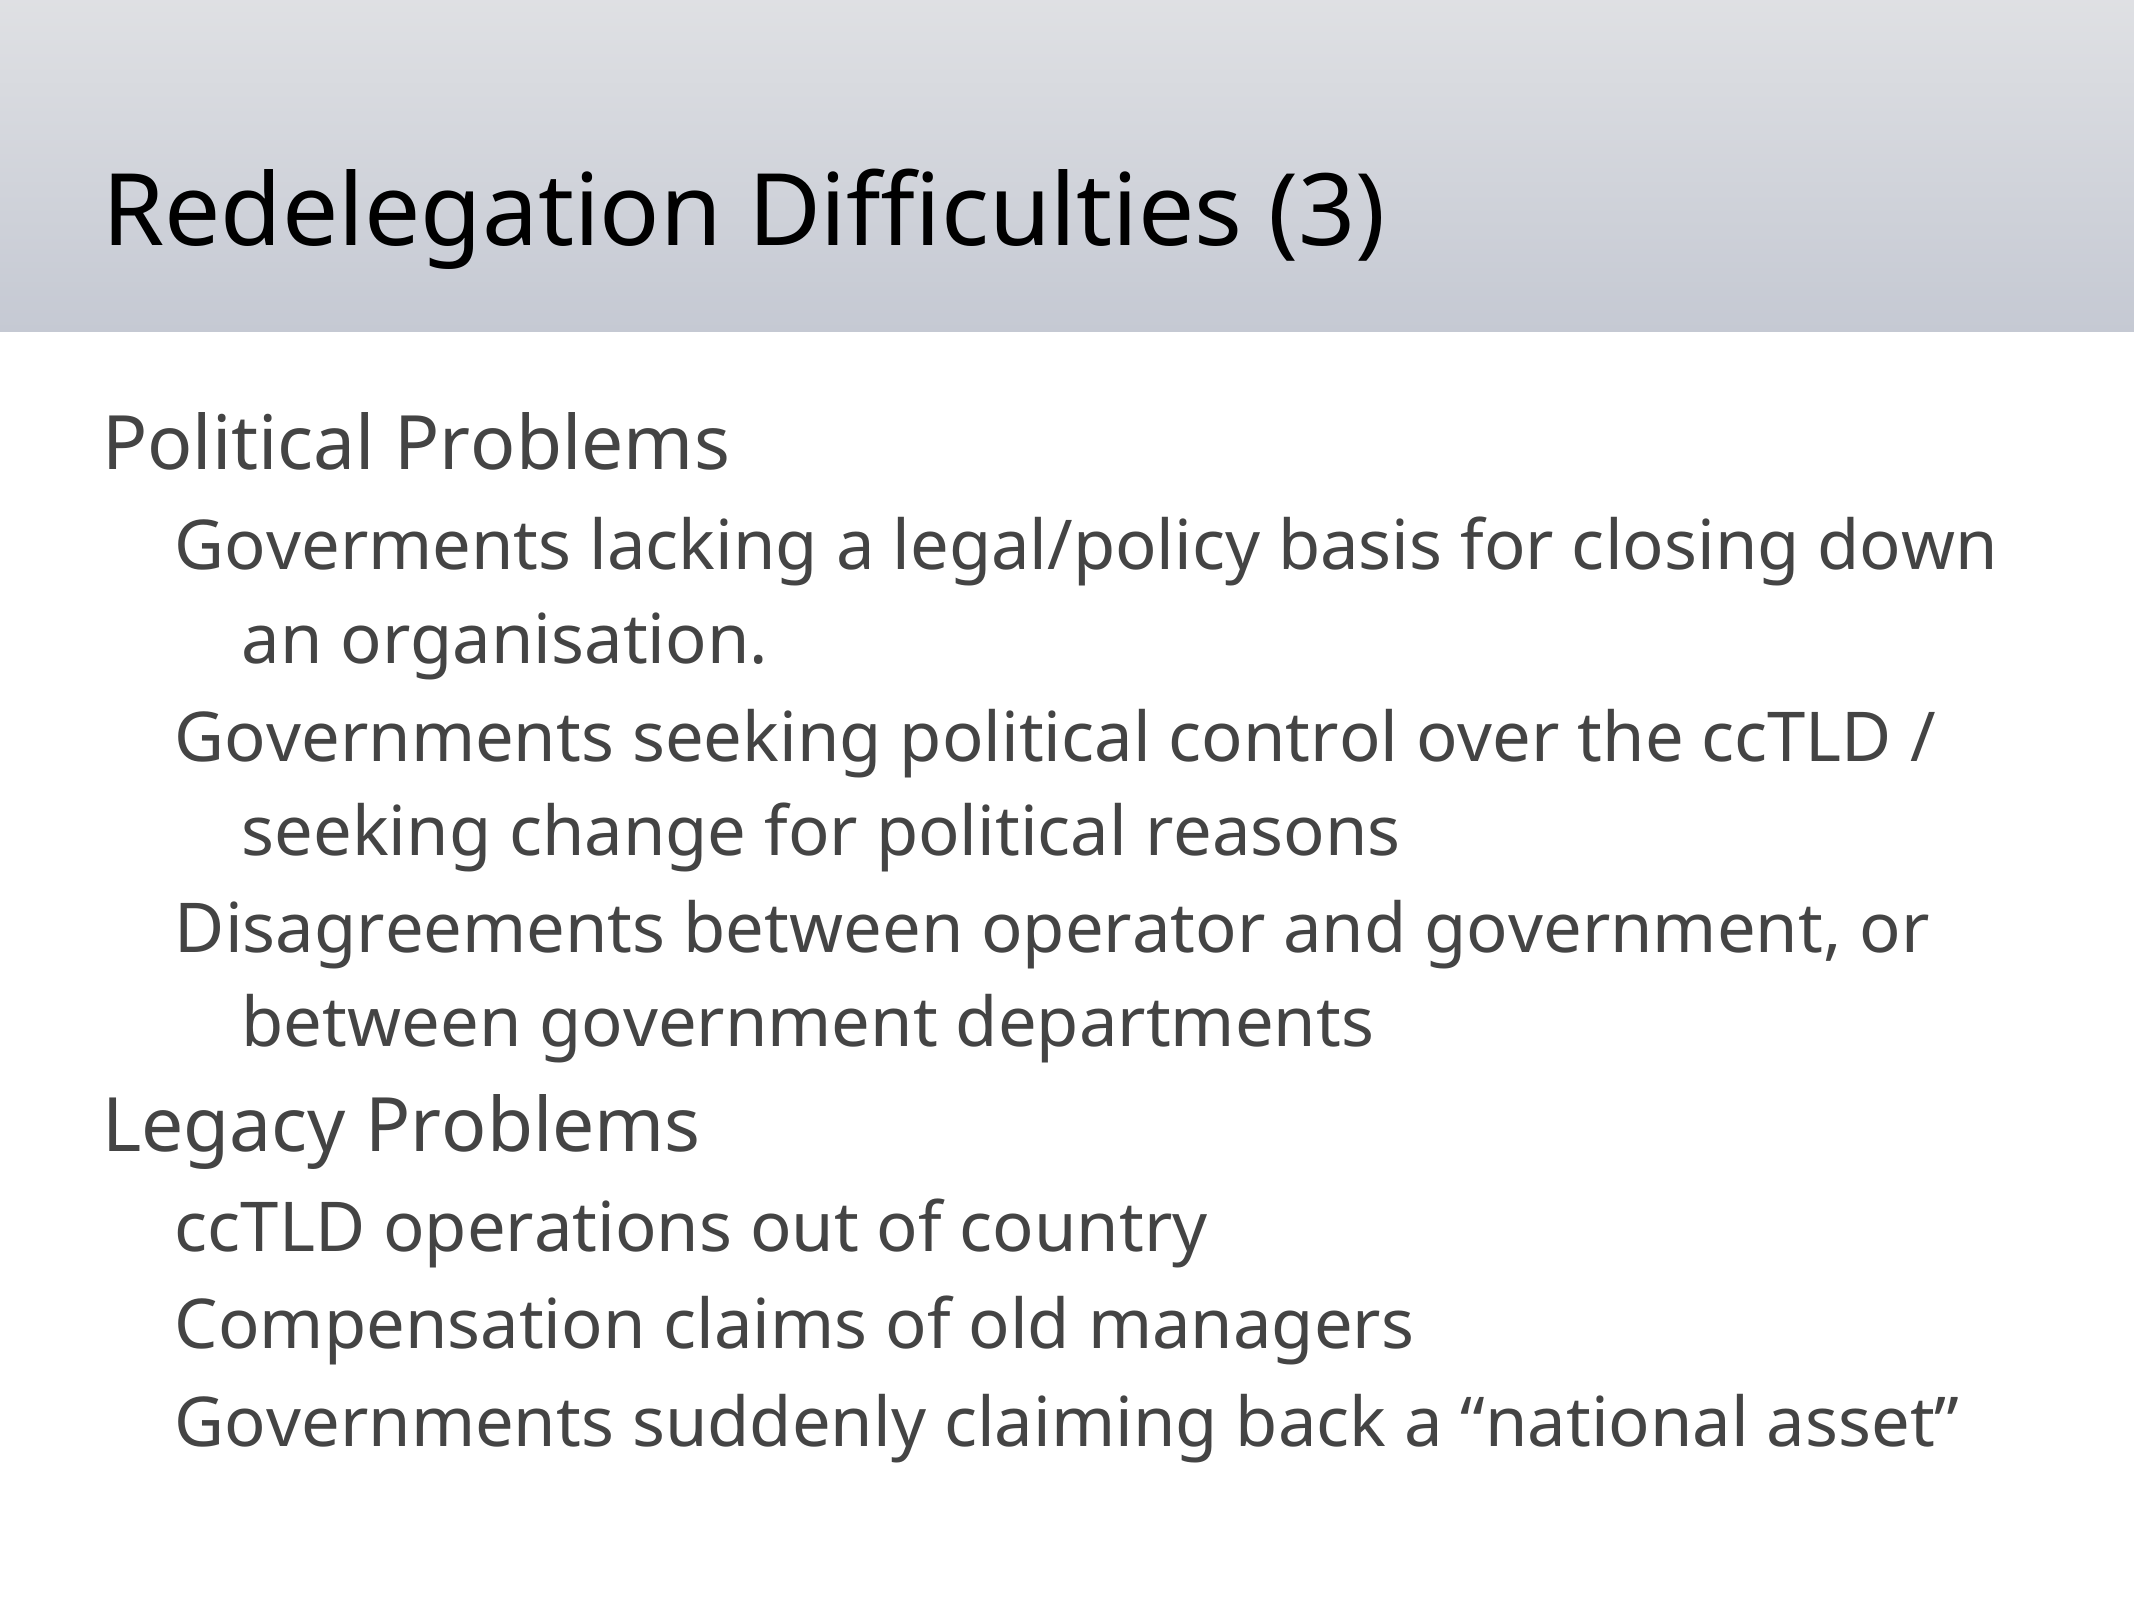

# Redelegation Difficulties (3)
Political Problems
Goverments lacking a legal/policy basis for closing down an organisation.
Governments seeking political control over the ccTLD / seeking change for political reasons
Disagreements between operator and government, or between government departments
Legacy Problems
ccTLD operations out of country
Compensation claims of old managers
Governments suddenly claiming back a “national asset”